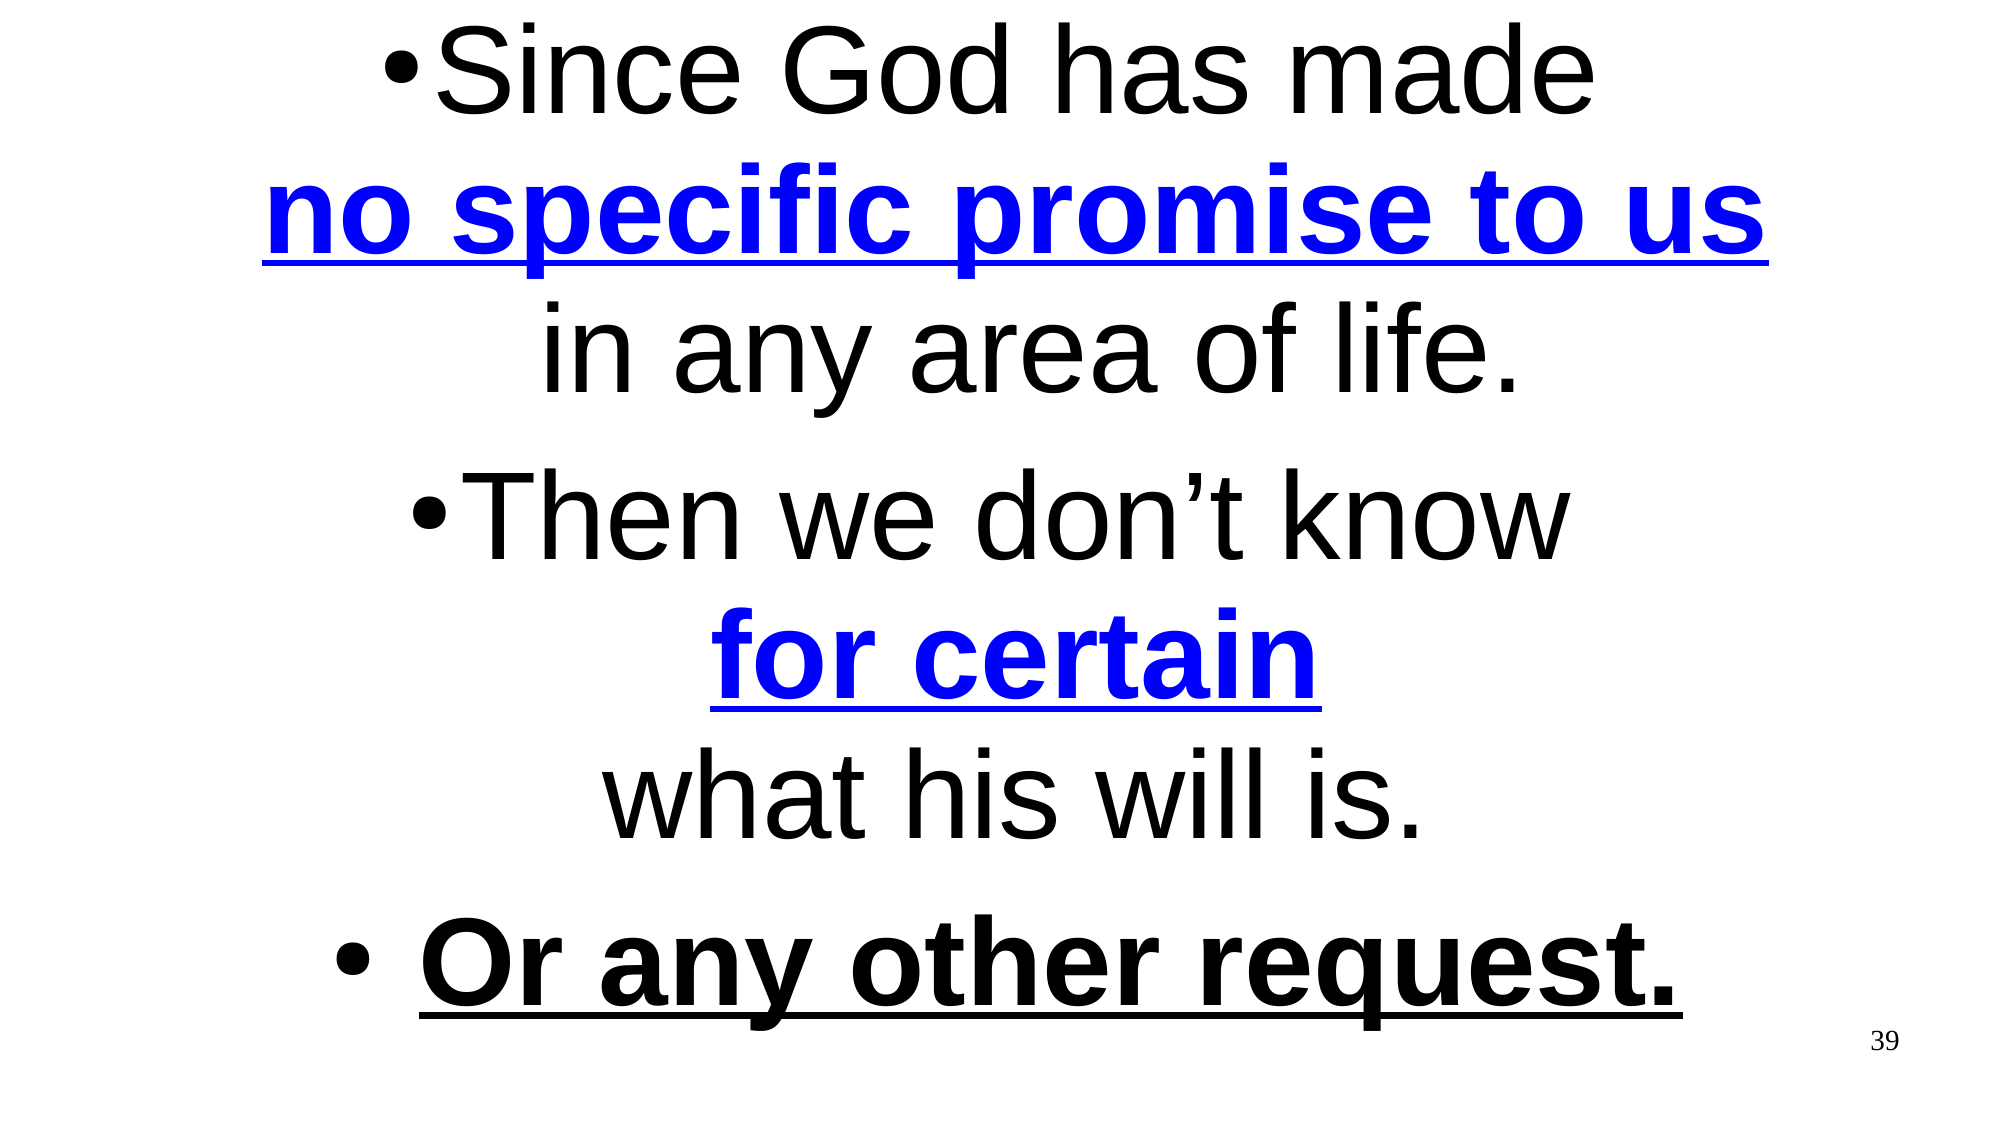

# Since God has made no specific promise to us in any area of life.
Then we don’t know
for certain
what his will is.
 Or any other request.
39